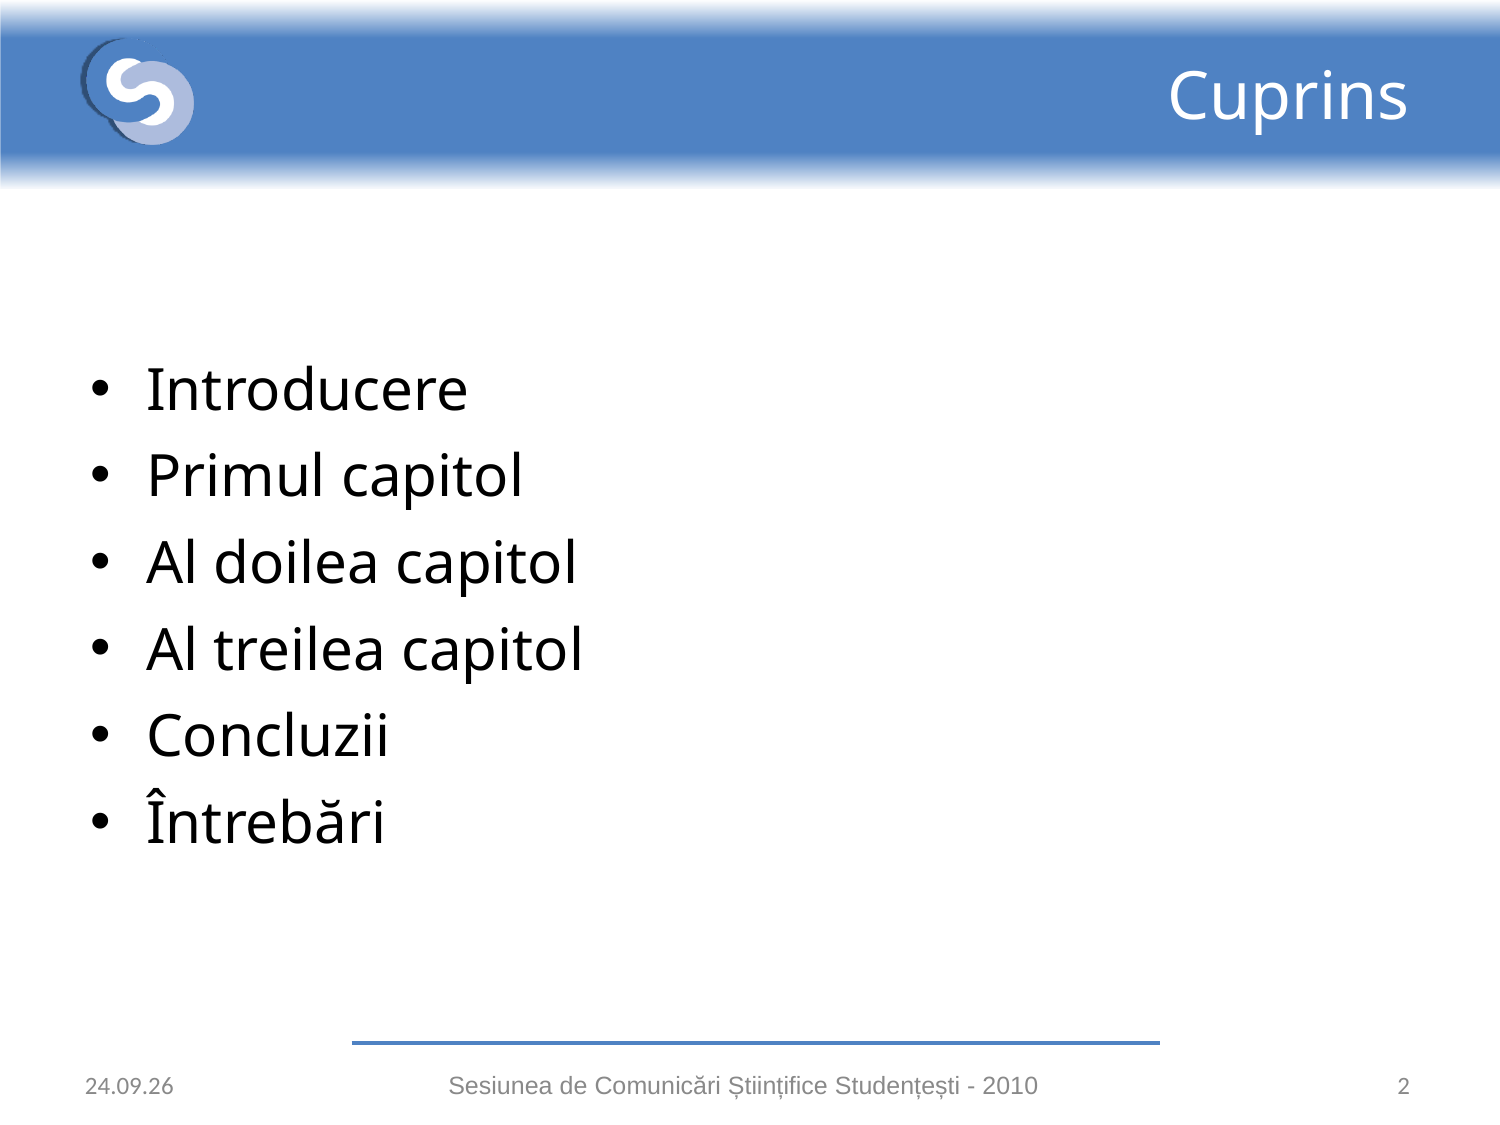

# Cuprins
Introducere
Primul capitol
Al doilea capitol
Al treilea capitol
Concluzii
Întrebări
Sesiunea de Comunicări Științifice Studențești - 2010